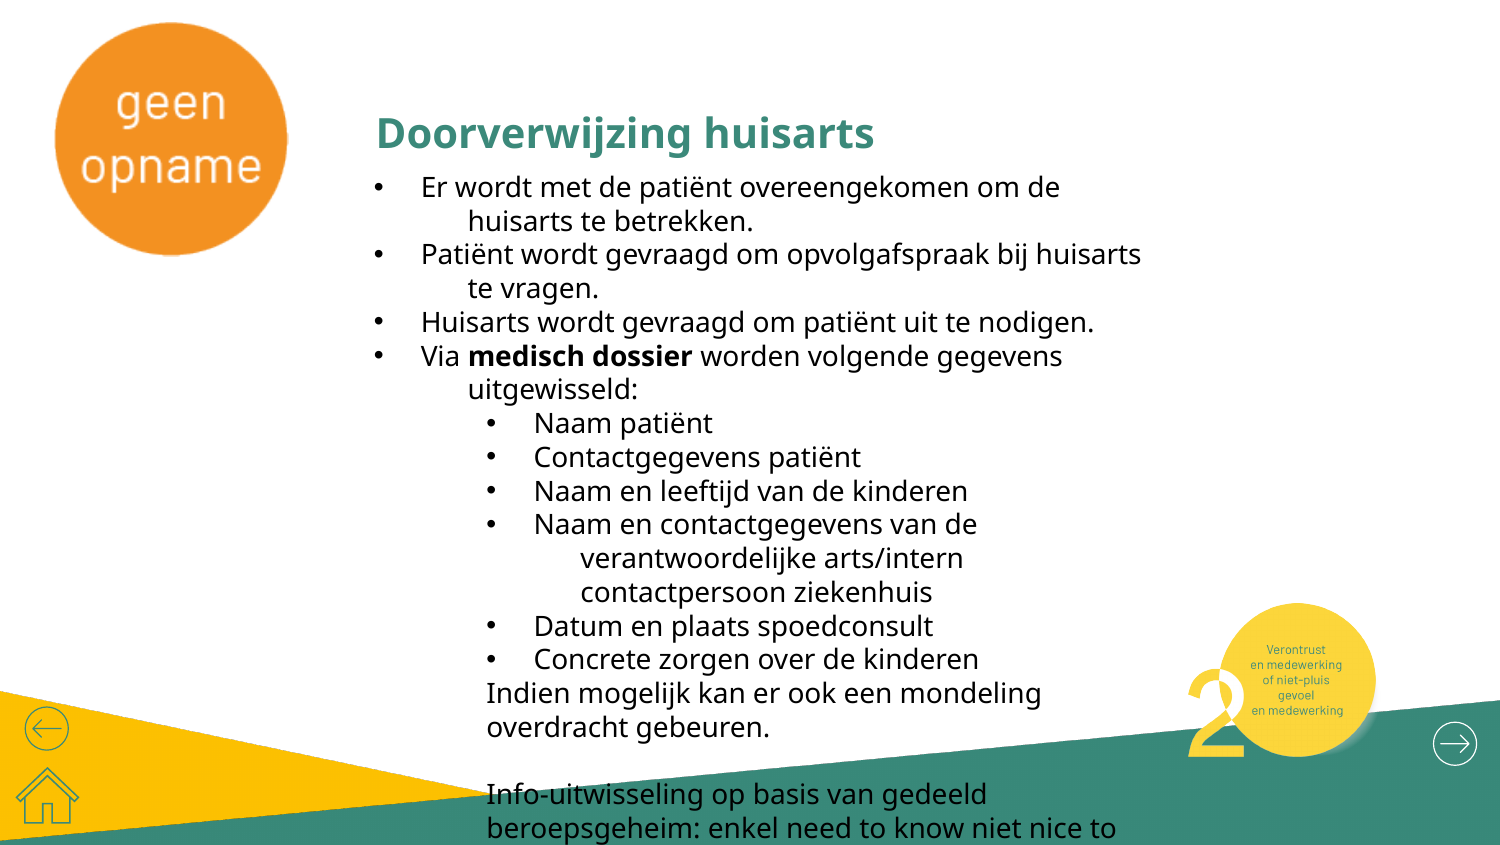

Doorverwijzing huisarts
Er wordt met de patiënt overeengekomen om de huisarts te betrekken.
Patiënt wordt gevraagd om opvolgafspraak bij huisarts te vragen.
Huisarts wordt gevraagd om patiënt uit te nodigen.
Via medisch dossier worden volgende gegevens uitgewisseld:
Naam patiënt
Contactgegevens patiënt
Naam en leeftijd van de kinderen
Naam en contactgegevens van de verantwoordelijke arts/intern contactpersoon ziekenhuis
Datum en plaats spoedconsult
Concrete zorgen over de kinderen
Indien mogelijk kan er ook een mondeling overdracht gebeuren.
Info-uitwisseling op basis van gedeeld beroepsgeheim: enkel need to know niet nice to know, patiënt moet op de hoogte zijn en kan zich verzetten.